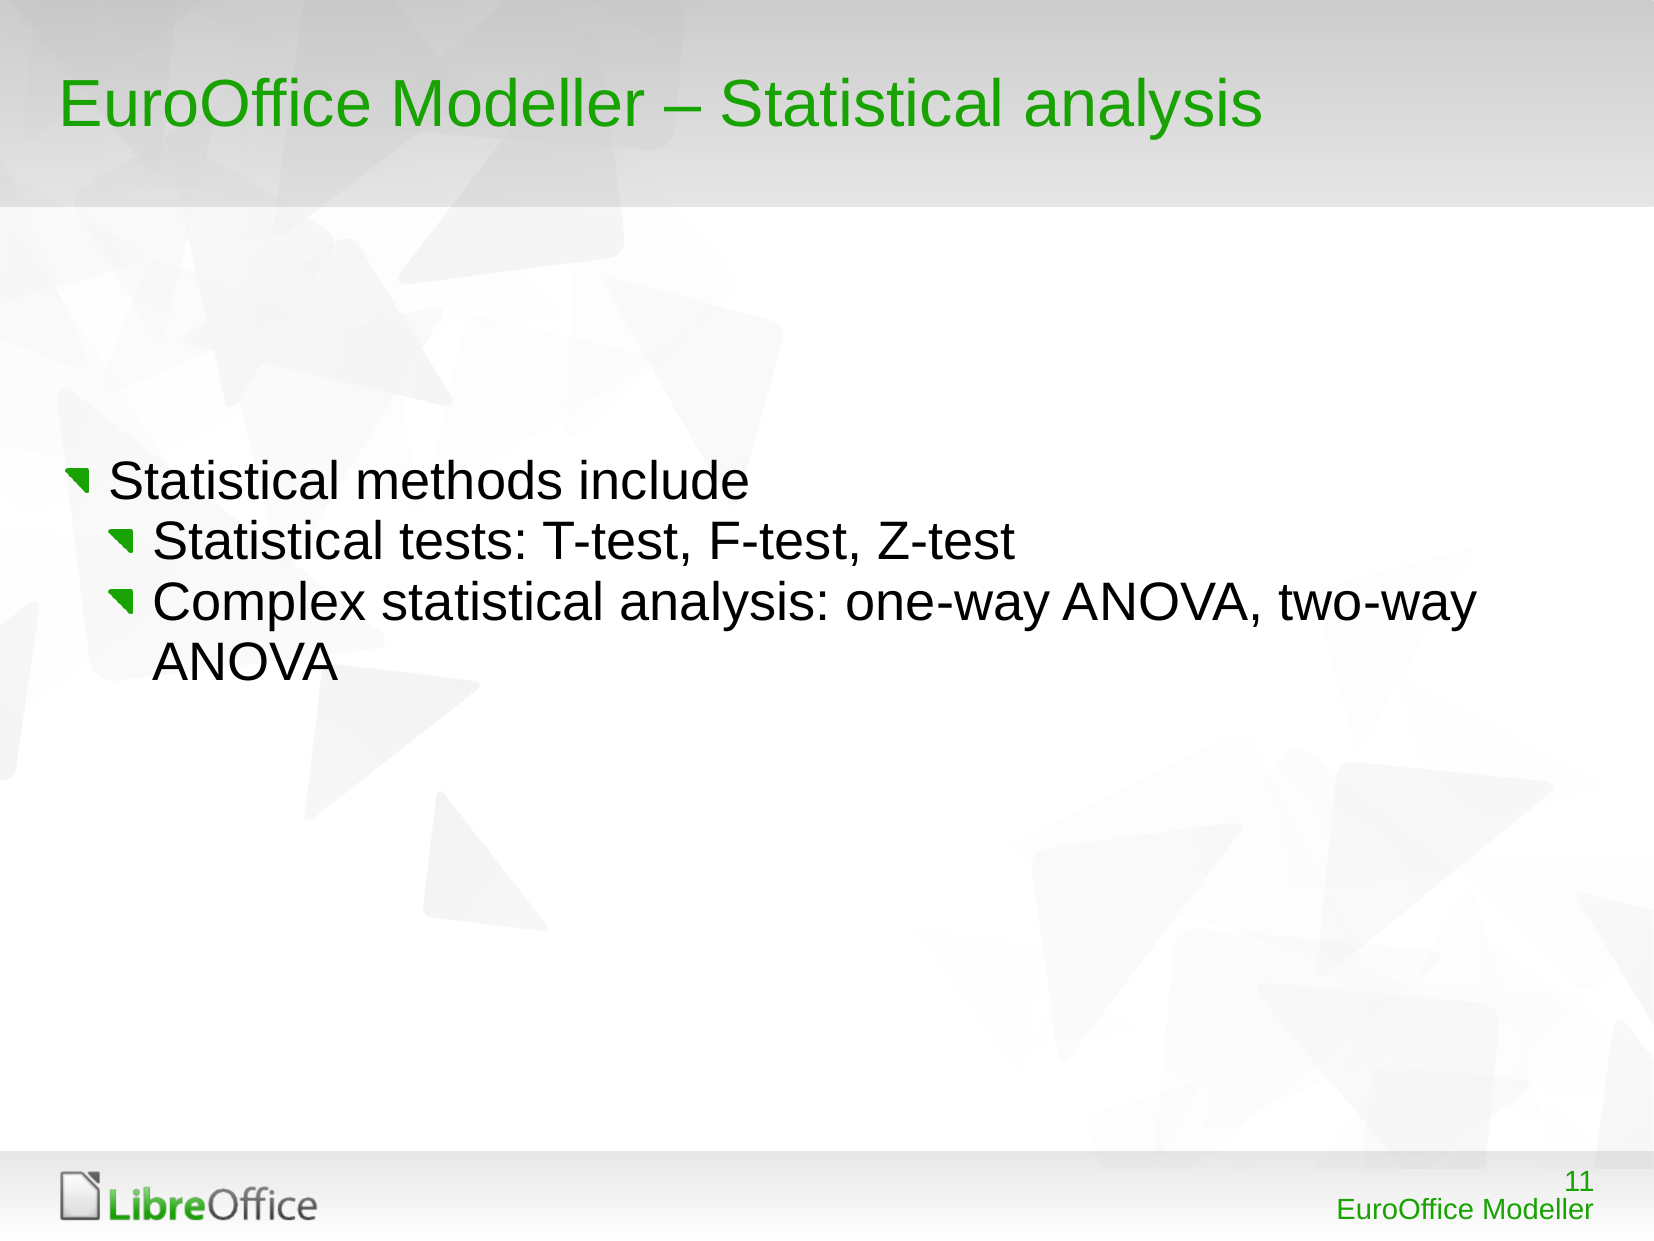

# EuroOffice Modeller – Statistical analysis
Statistical methods include
Statistical tests: T-test, F-test, Z-test
Complex statistical analysis: one-way ANOVA, two-way ANOVA
11
EuroOffice Modeller